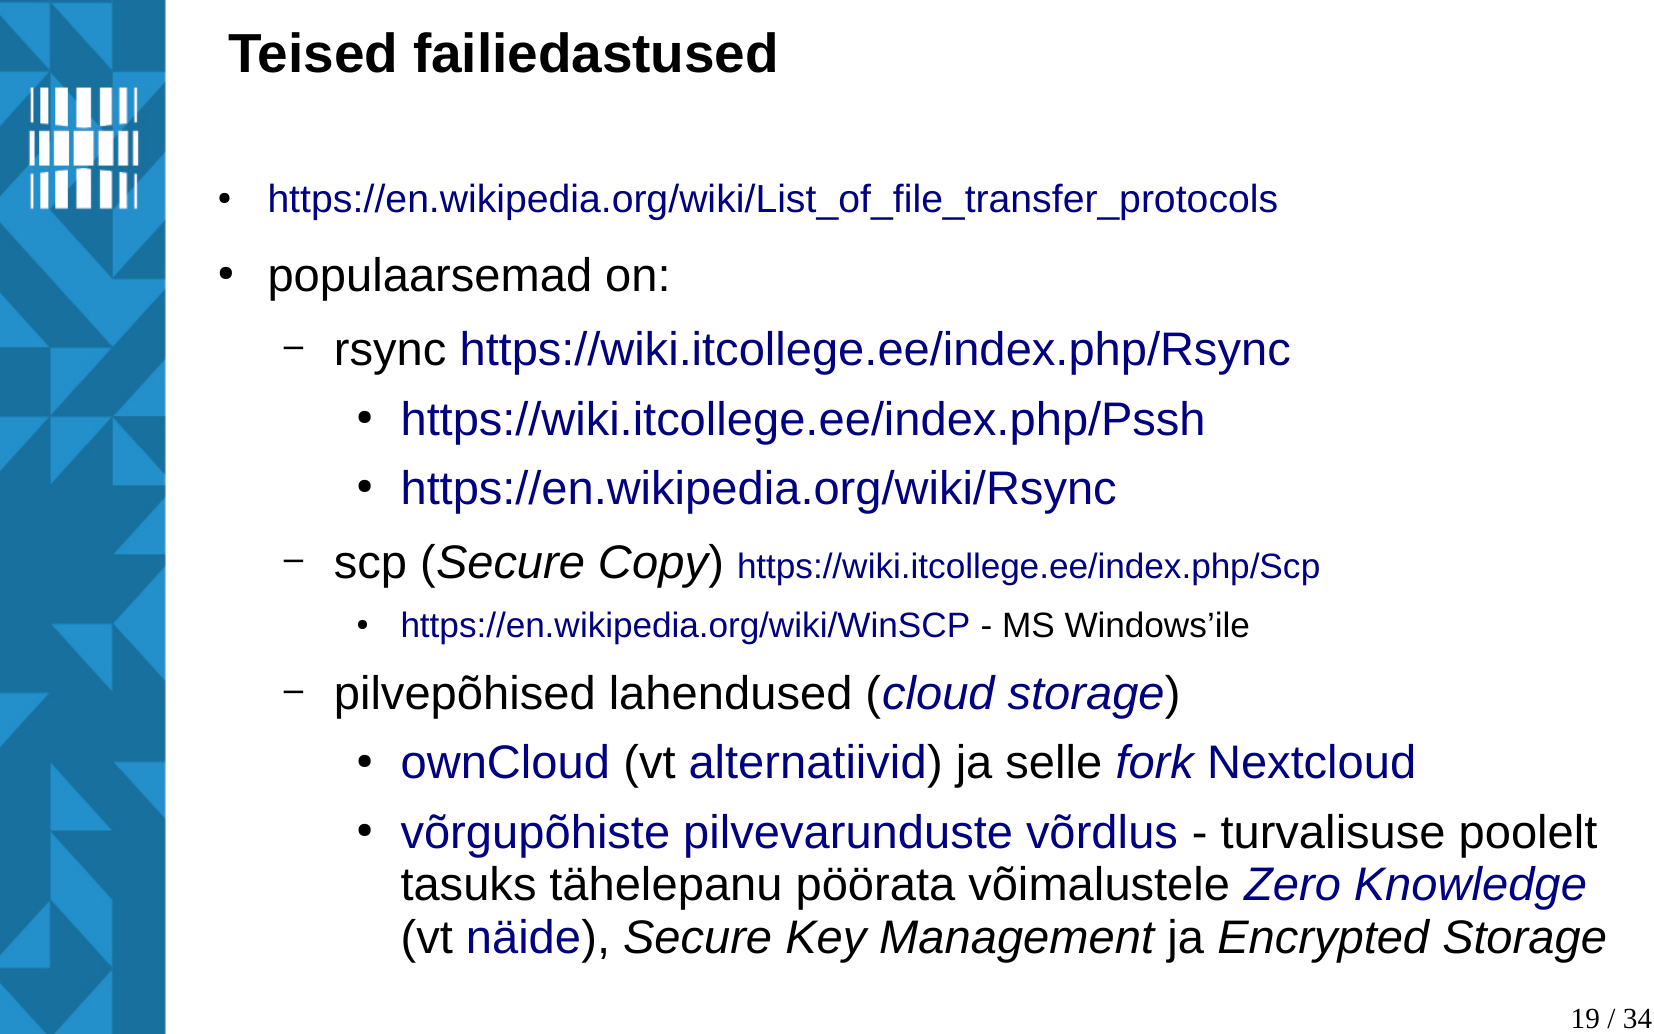

# Teised failiedastused
https://en.wikipedia.org/wiki/List_of_file_transfer_protocols
populaarsemad on:
rsync https://wiki.itcollege.ee/index.php/Rsync
https://wiki.itcollege.ee/index.php/Pssh
https://en.wikipedia.org/wiki/Rsync
scp (Secure Copy) https://wiki.itcollege.ee/index.php/Scp
https://en.wikipedia.org/wiki/WinSCP - MS Windows’ile
pilvepõhised lahendused (cloud storage)
ownCloud (vt alternatiivid) ja selle fork Nextcloud
võrgupõhiste pilvevarunduste võrdlus - turvalisuse poolelt tasuks tähelepanu pöörata võimalustele Zero Knowledge (vt näide), Secure Key Management ja Encrypted Storage
19